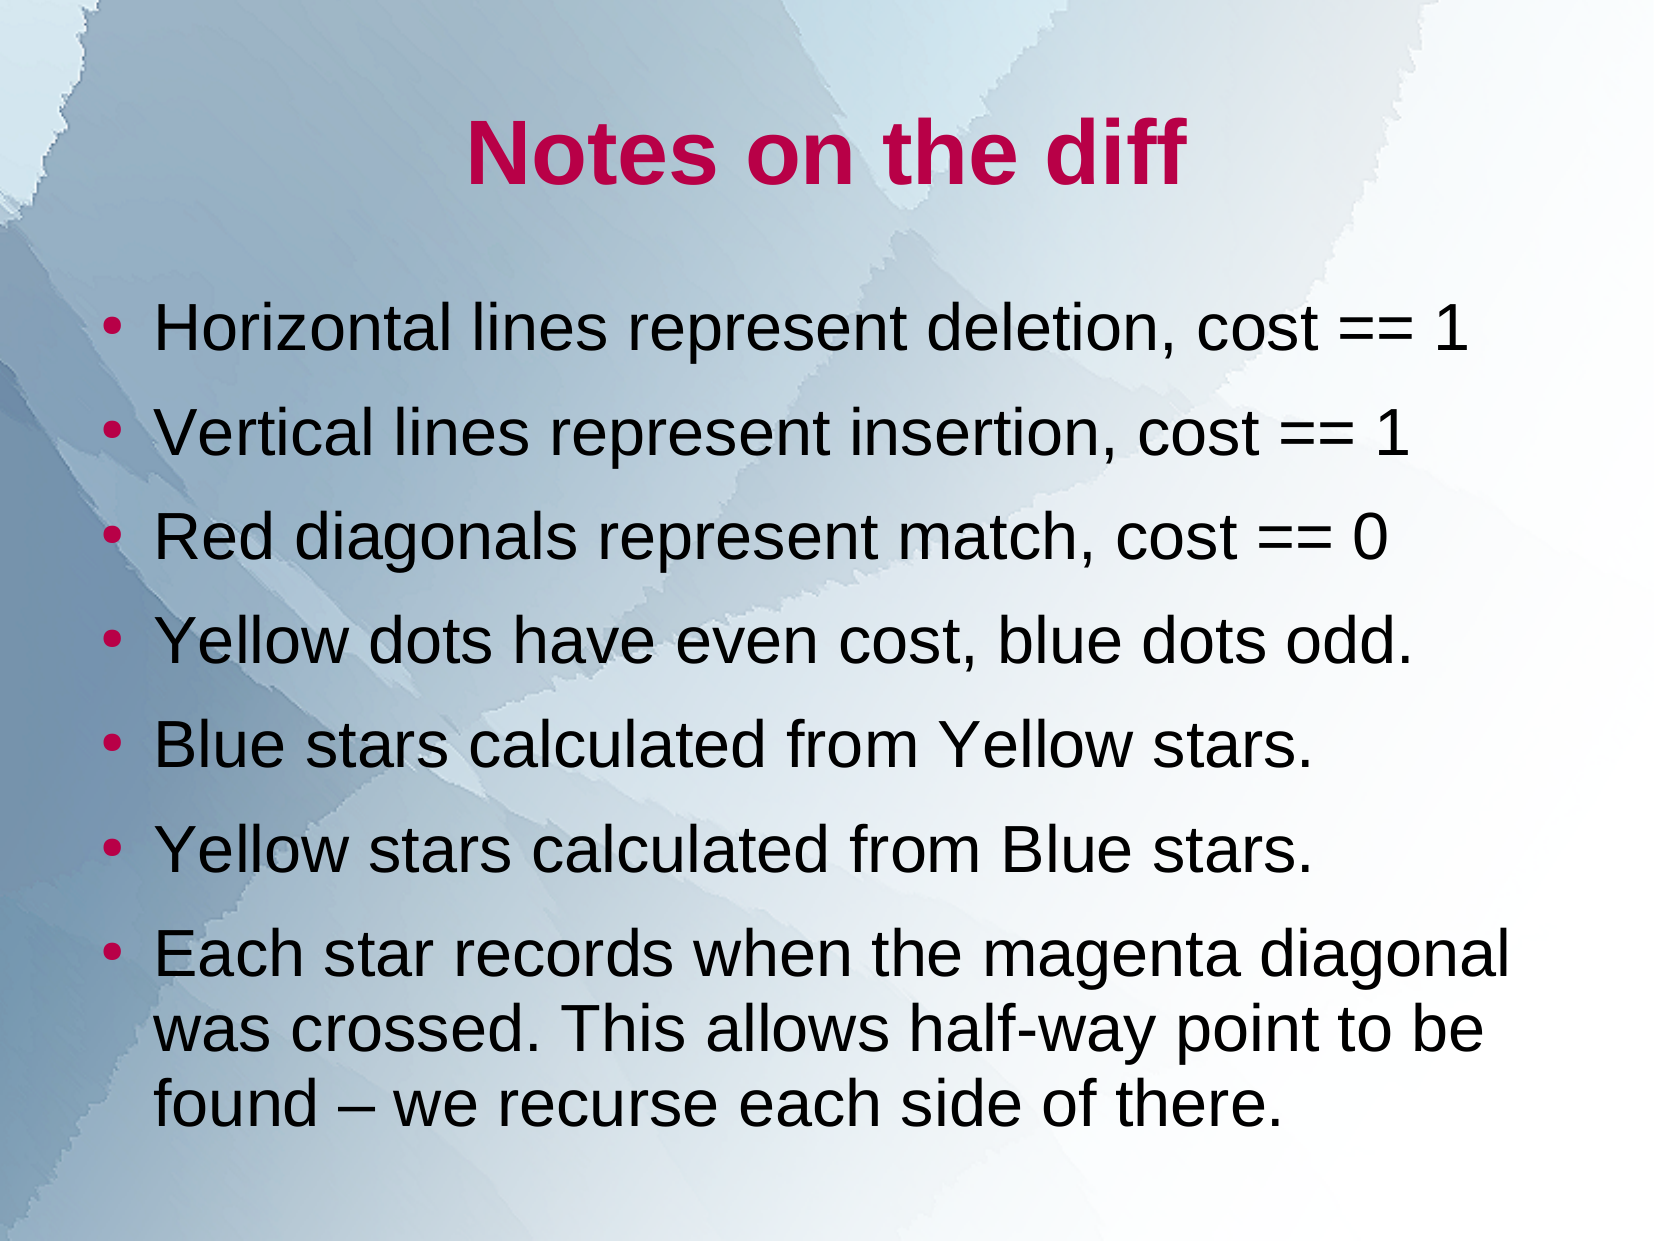

# Notes on the diff
Horizontal lines represent deletion, cost == 1
Vertical lines represent insertion, cost == 1
Red diagonals represent match, cost == 0
Yellow dots have even cost, blue dots odd.
Blue stars calculated from Yellow stars.
Yellow stars calculated from Blue stars.
Each star records when the magenta diagonal was crossed. This allows half-way point to be found – we recurse each side of there.